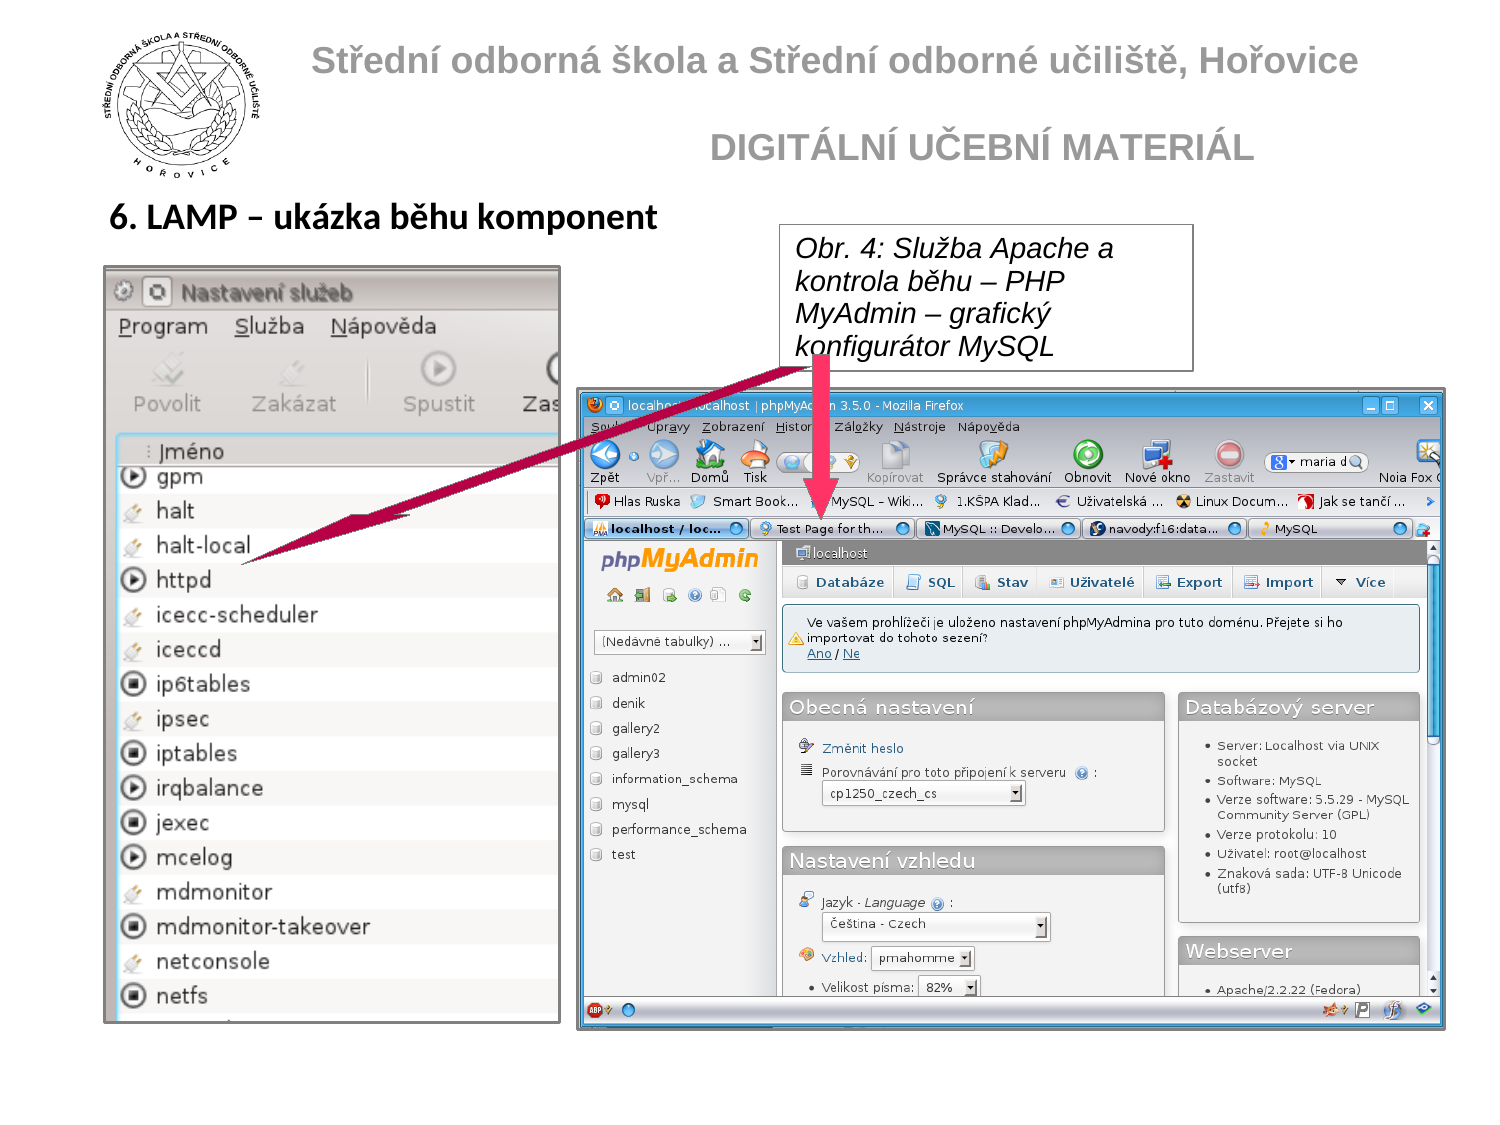

6. LAMP – ukázka běhu komponent
Obr. 4: Služba Apache a kontrola běhu – PHP MyAdmin – grafický konfigurátor MySQL